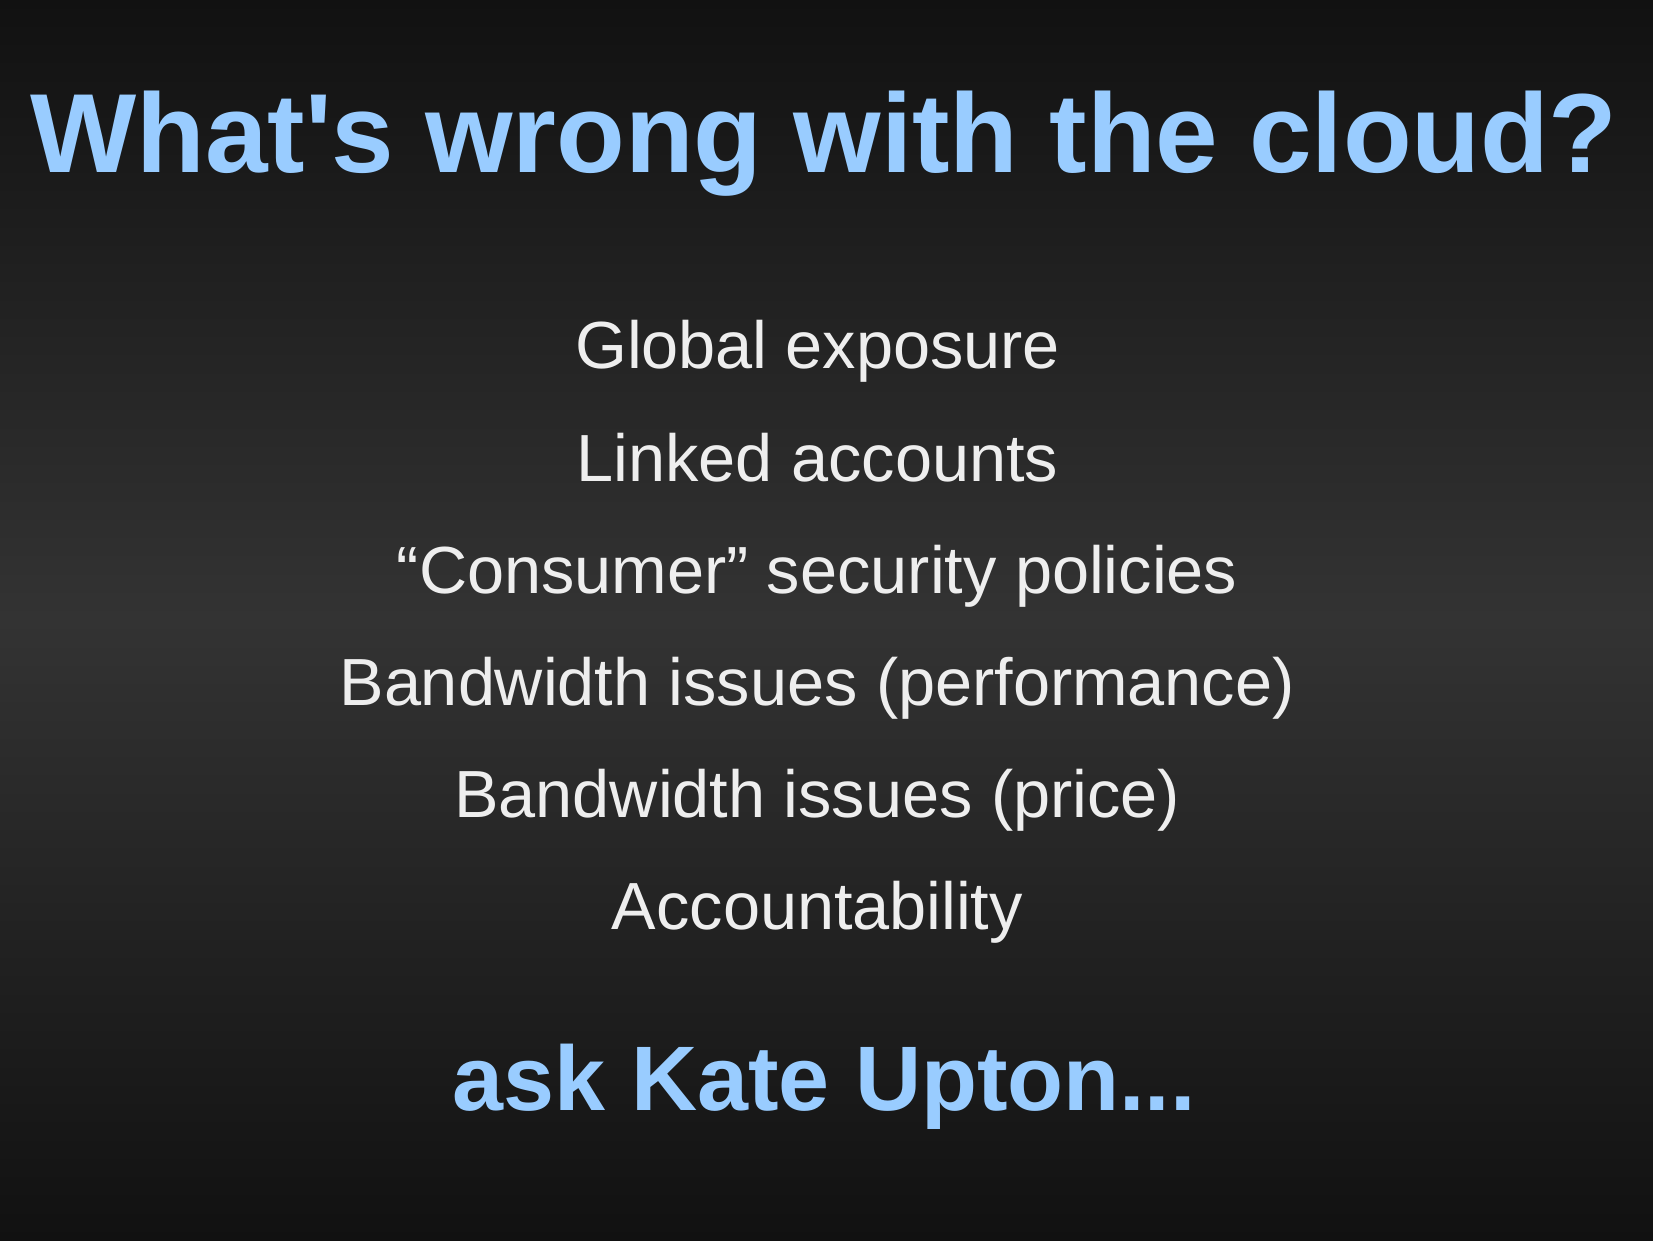

# What's wrong with the cloud?
Global exposure
Linked accounts
“Consumer” security policies
Bandwidth issues (performance)
Bandwidth issues (price)
Accountability
ask Kate Upton...